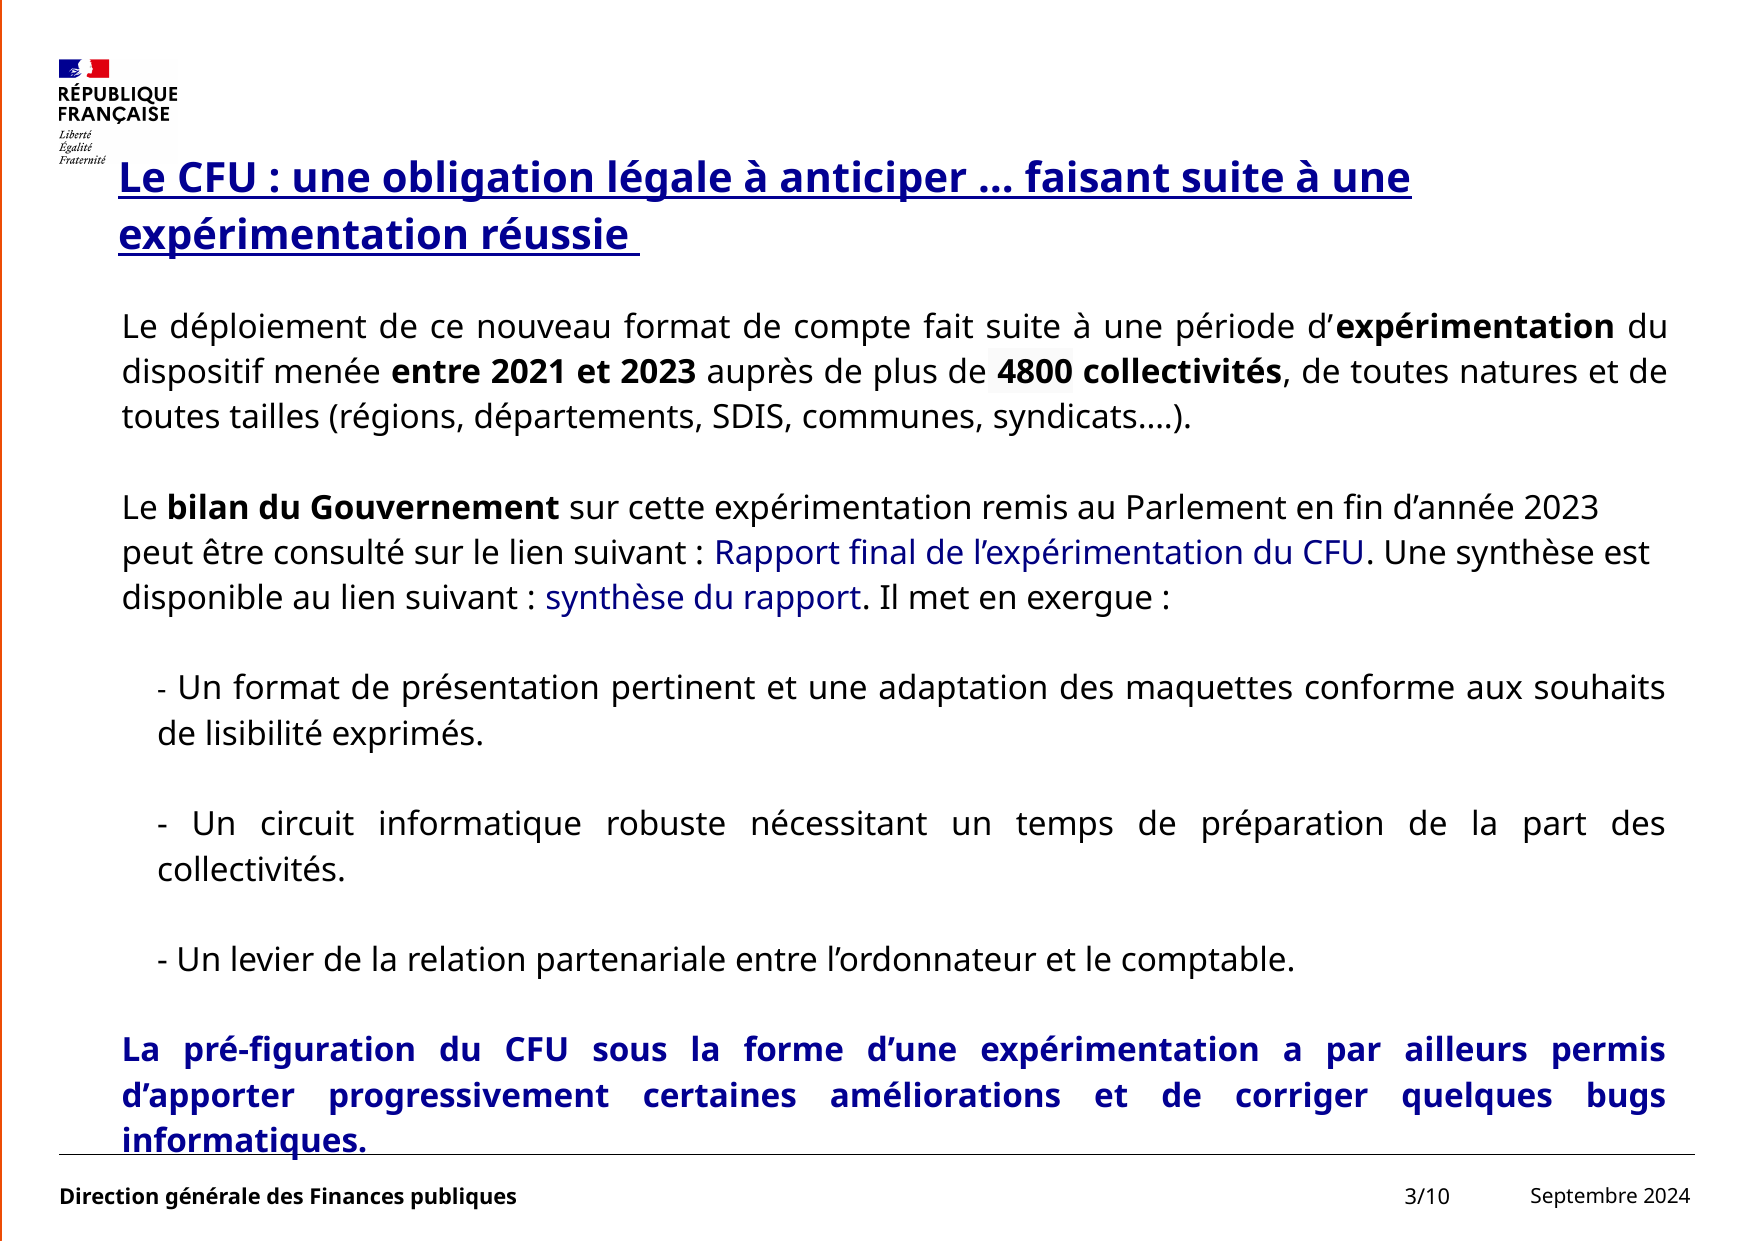

Le CFU : une obligation légale à anticiper … faisant suite à une expérimentation réussie
Le déploiement de ce nouveau format de compte fait suite à une période d’expérimentation du dispositif menée entre 2021 et 2023 auprès de plus de 4800 collectivités, de toutes natures et de toutes tailles (régions, départements, SDIS, communes, syndicats….).
Le bilan du Gouvernement sur cette expérimentation remis au Parlement en fin d’année 2023 peut être consulté sur le lien suivant : Rapport final de l’expérimentation du CFU. Une synthèse est disponible au lien suivant : synthèse du rapport. Il met en exergue :
- Un format de présentation pertinent et une adaptation des maquettes conforme aux souhaits de lisibilité exprimés.
- Un circuit informatique robuste nécessitant un temps de préparation de la part des collectivités.
- Un levier de la relation partenariale entre l’ordonnateur et le comptable.
La pré-figuration du CFU sous la forme d’une expérimentation a par ailleurs permis d’apporter progressivement certaines améliorations et de corriger quelques bugs informatiques.